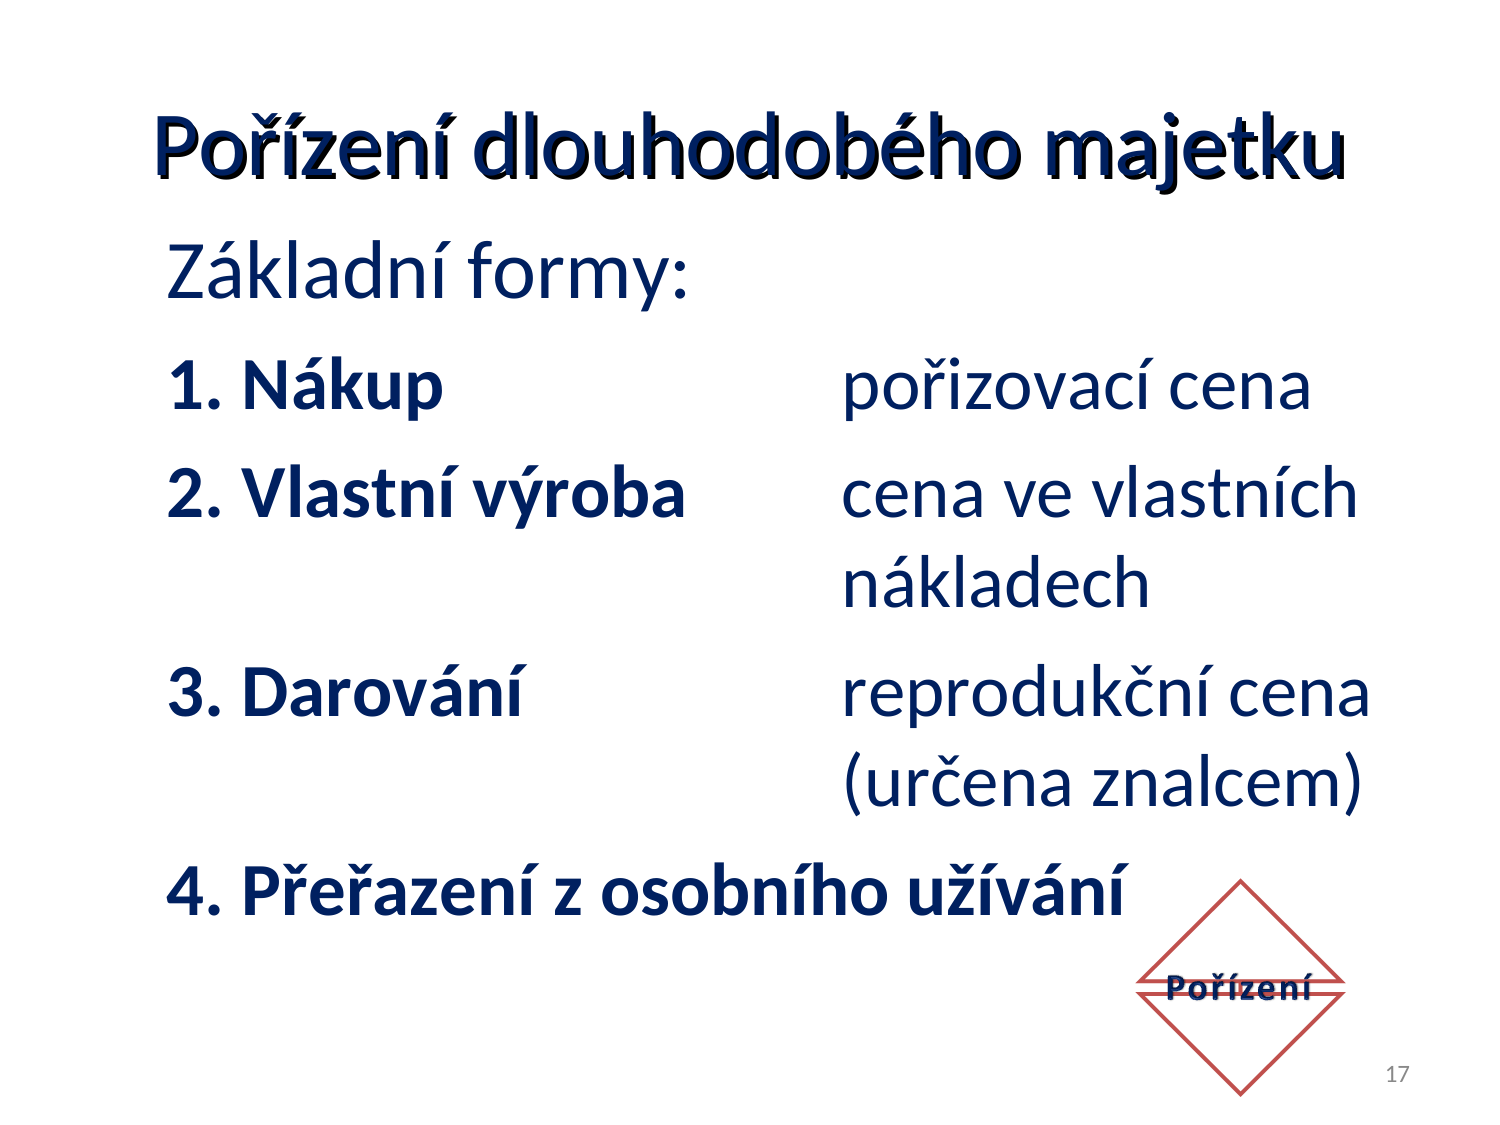

# Pořízení dlouhodobého majetku
Základní formy:
1.	Nákup			pořizovací cena
2. Vlastní výroba		cena ve vlastních 					nákladech
3. Darování			reprodukční cena 					(určena znalcem)
4. Přeřazení z osobního užívání